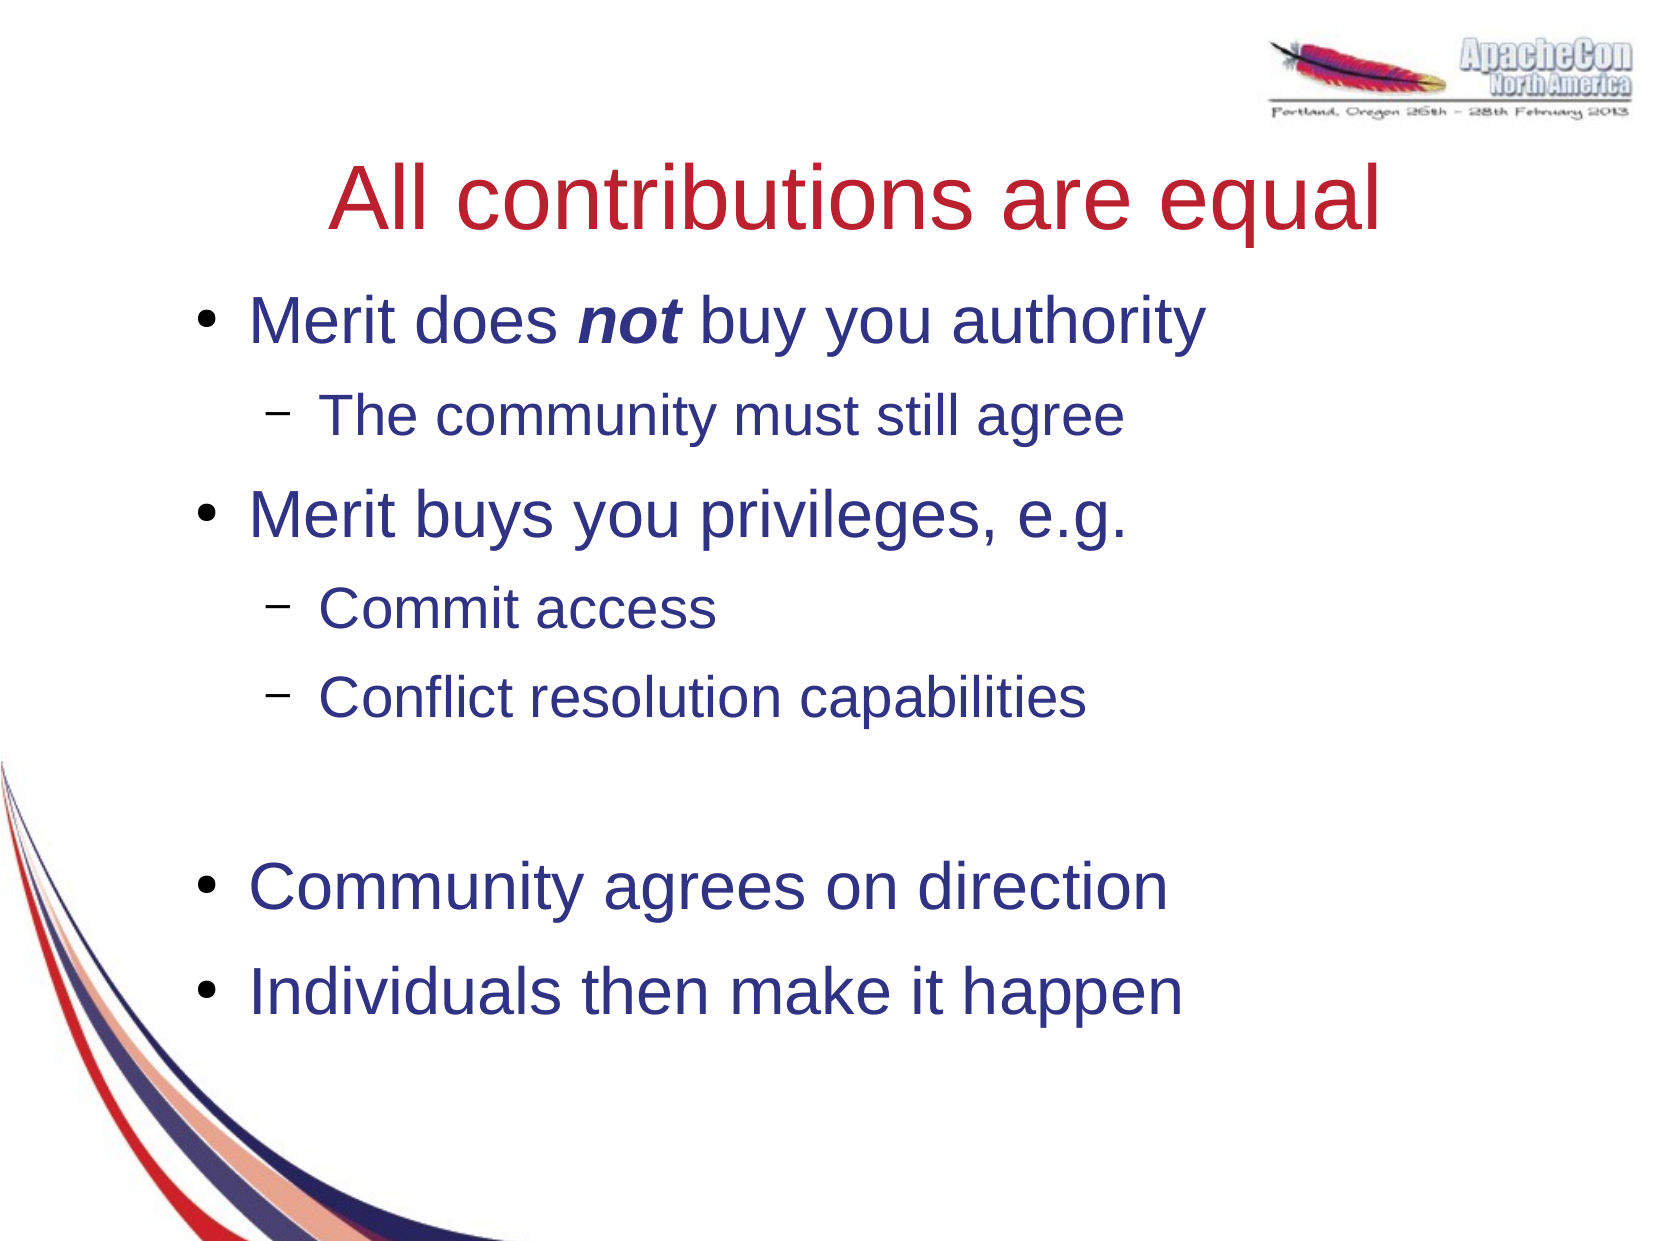

# All contributions are equal
Merit does not buy you authority
The community must still agree
Merit buys you privileges, e.g.
Commit access
Conflict resolution capabilities
Community agrees on direction
Individuals then make it happen